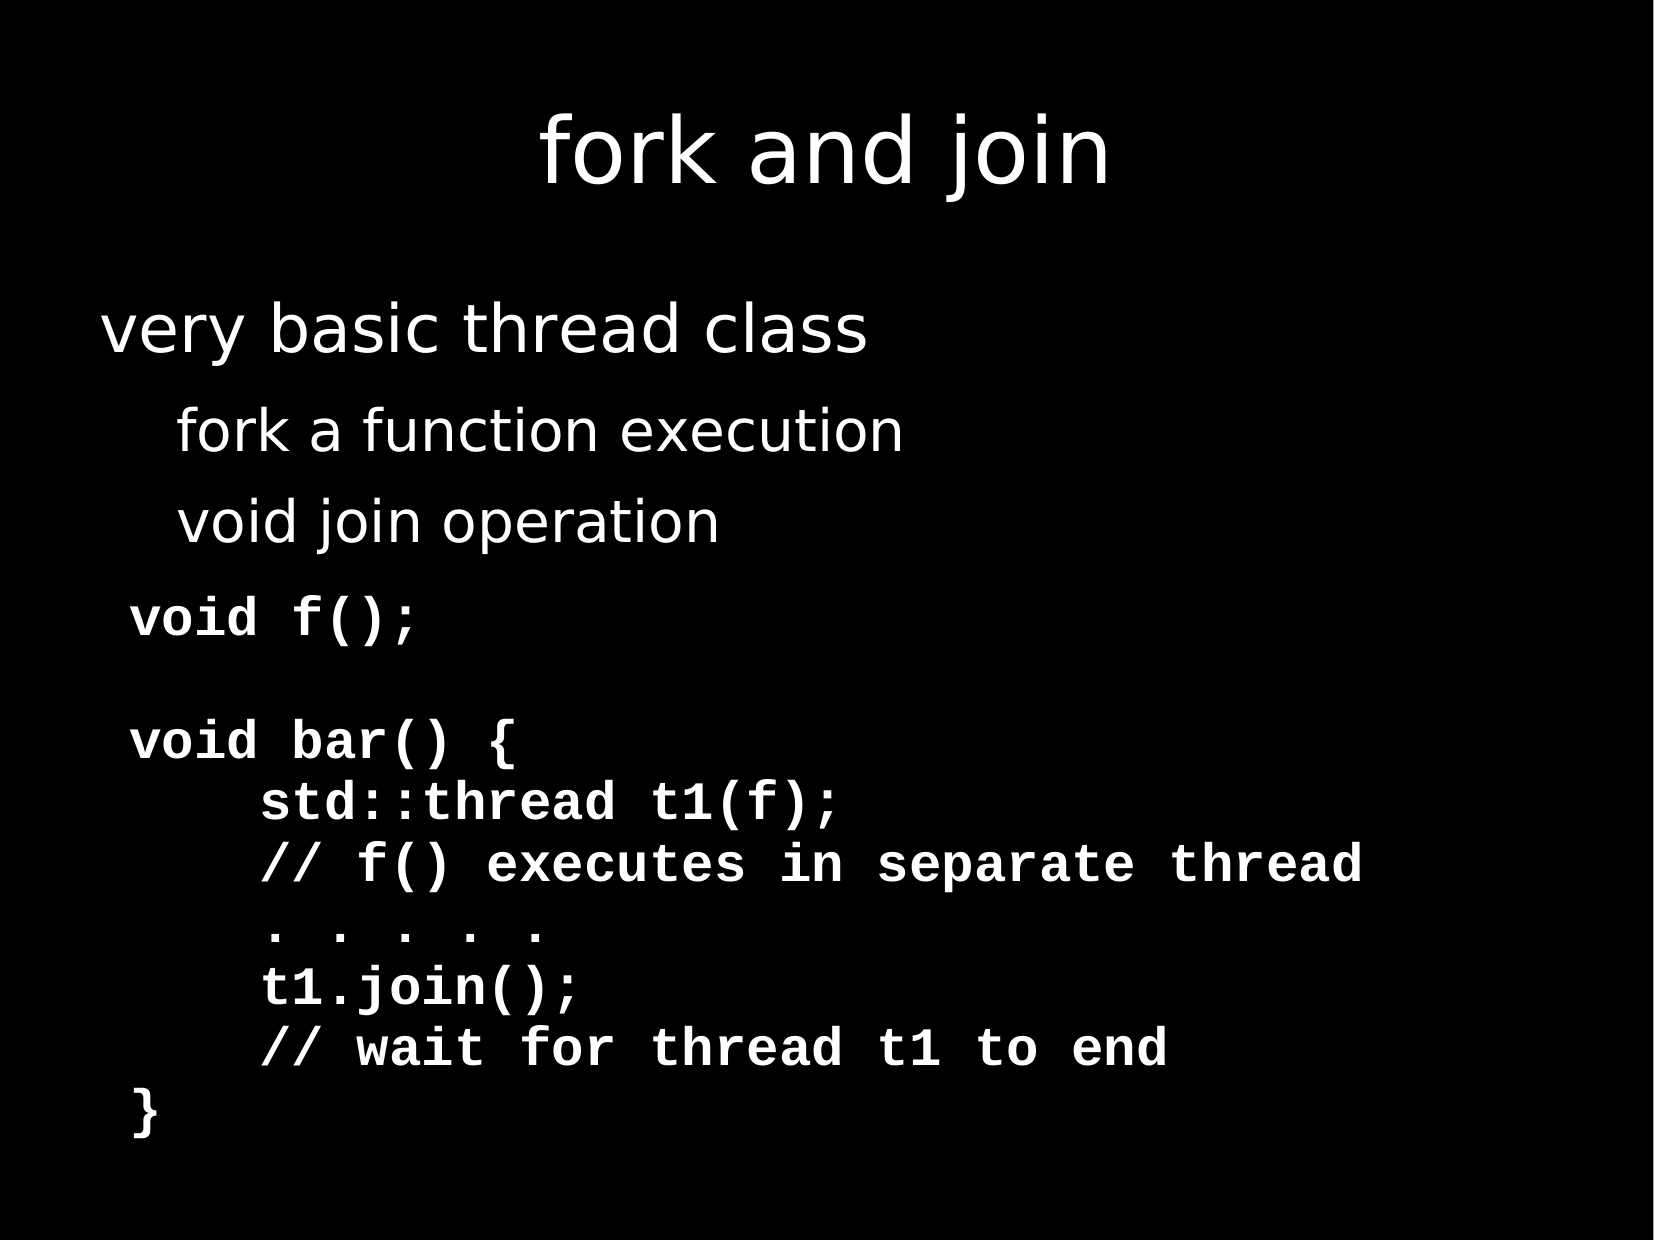

# fork and join
very basic thread class
fork a function execution
void join operation
void f();
void bar() {
 std::thread t1(f);
 // f() executes in separate thread
 . . . . .
 t1.join();
 // wait for thread t1 to end
}